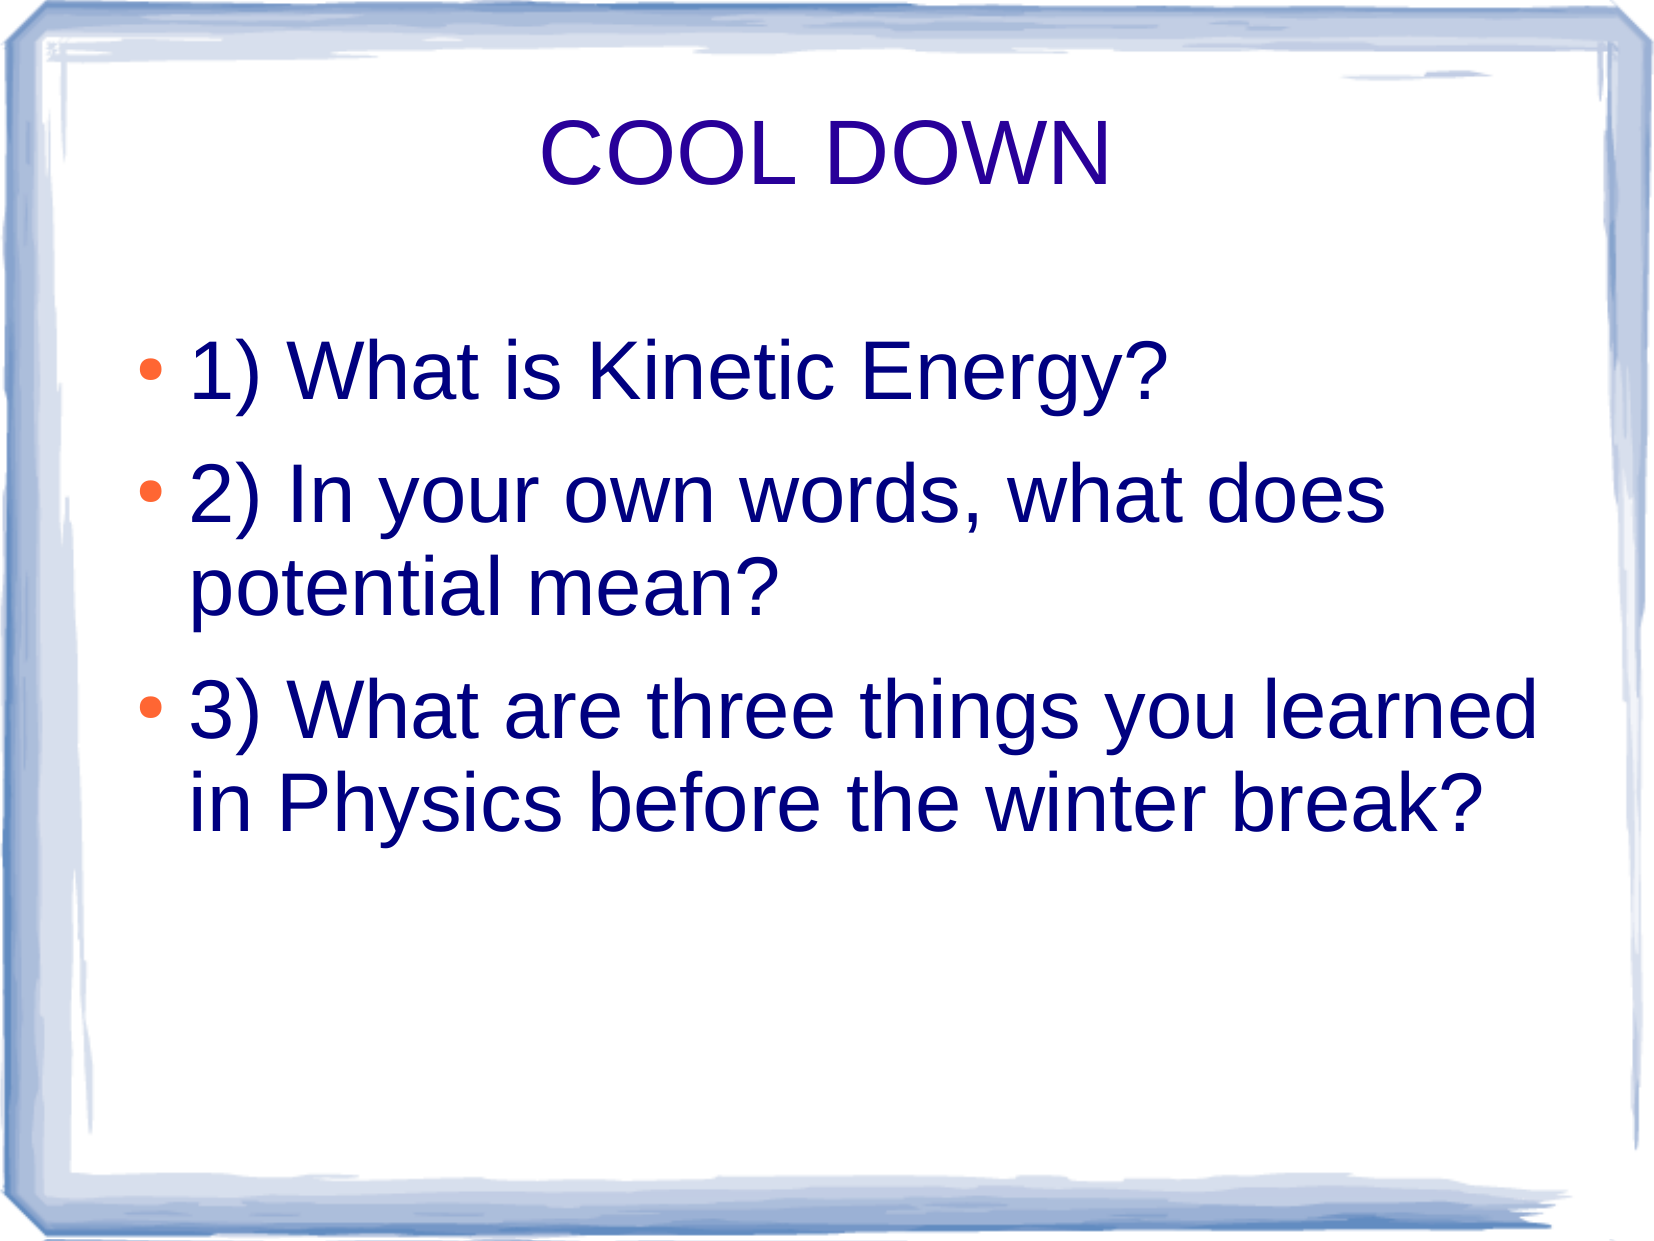

# COOL DOWN
1) What is Kinetic Energy?
2) In your own words, what does potential mean?
3) What are three things you learned in Physics before the winter break?